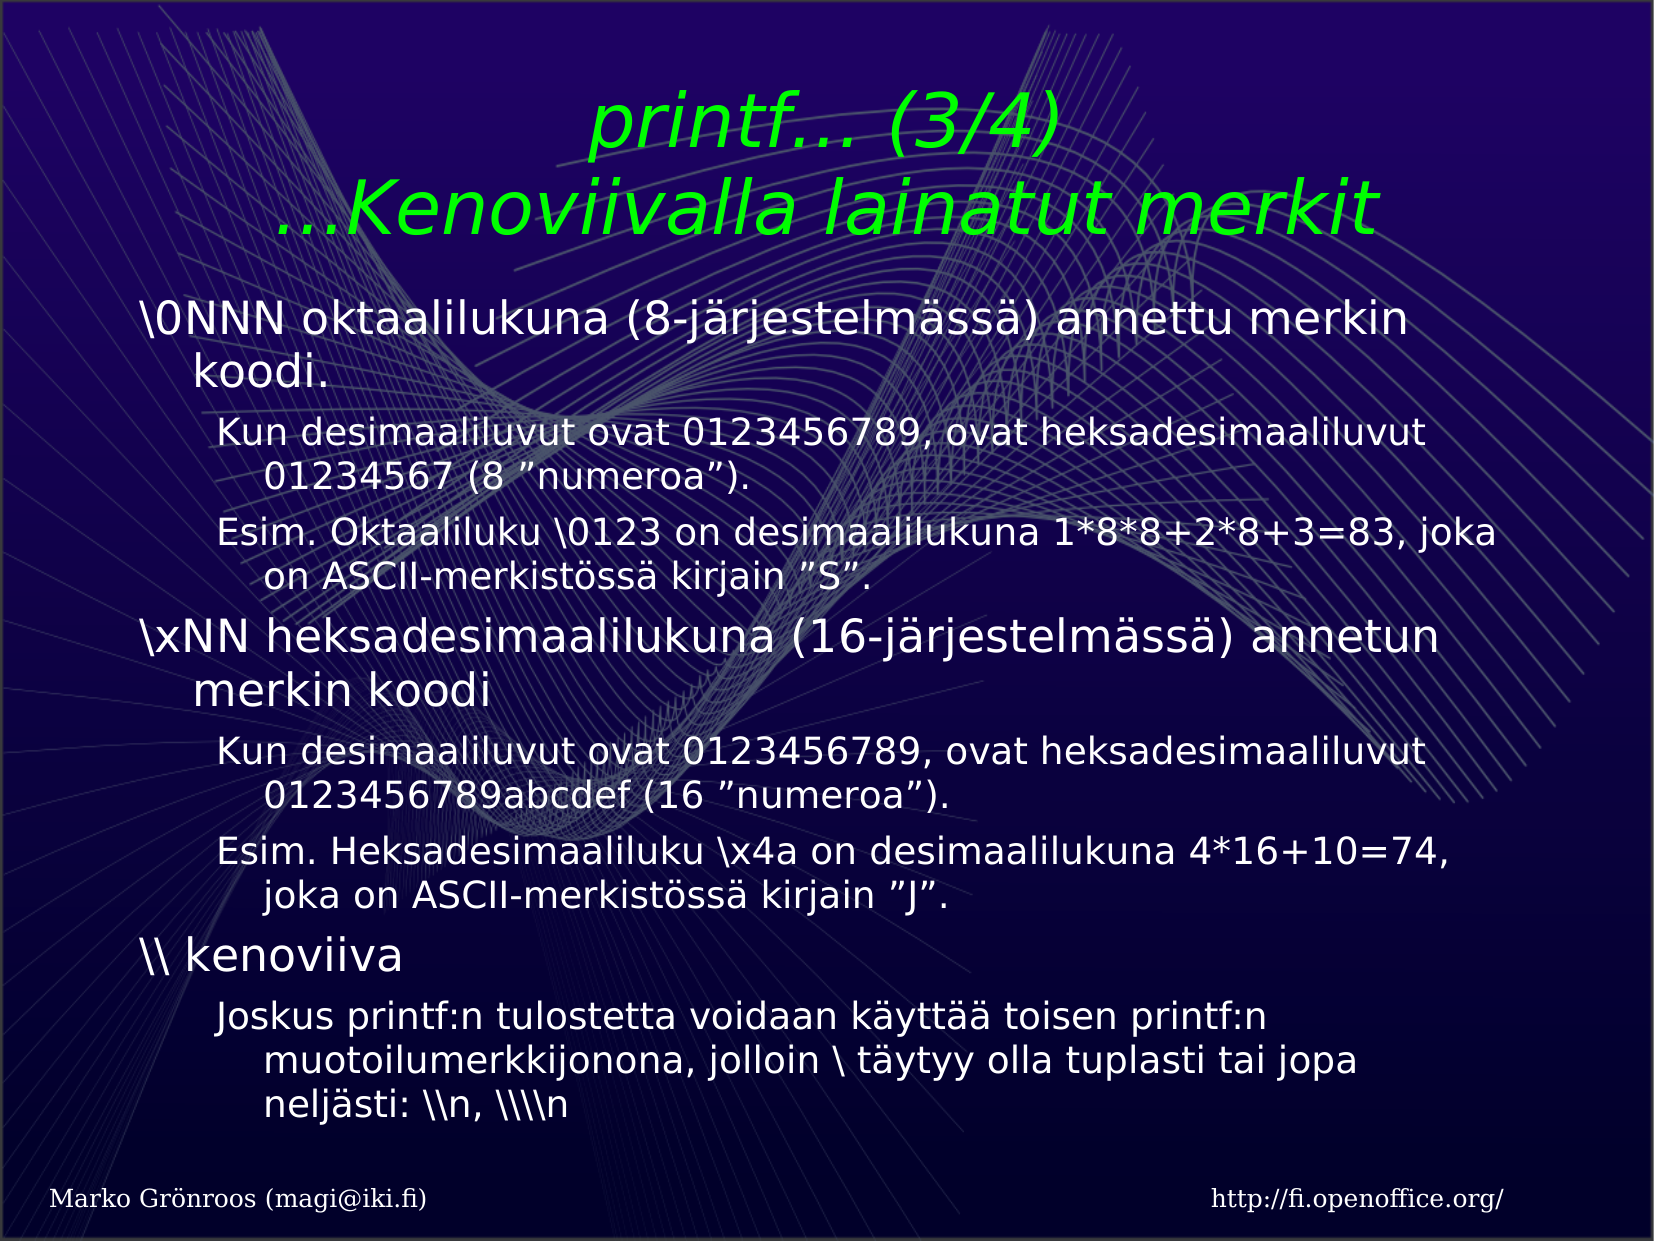

# printf... (3/4) ...Kenoviivalla lainatut merkit
\0NNN oktaalilukuna (8-järjestelmässä) annettu merkin koodi.
Kun desimaaliluvut ovat 0123456789, ovat heksadesimaaliluvut 01234567 (8 ”numeroa”).
Esim. Oktaaliluku \0123 on desimaalilukuna 1*8*8+2*8+3=83, joka on ASCII-merkistössä kirjain ”S”.
\xNN heksadesimaalilukuna (16-järjestelmässä) annetun merkin koodi
Kun desimaaliluvut ovat 0123456789, ovat heksadesimaaliluvut 0123456789abcdef (16 ”numeroa”).
Esim. Heksadesimaaliluku \x4a on desimaalilukuna 4*16+10=74, joka on ASCII-merkistössä kirjain ”J”.
\\ kenoviiva
Joskus printf:n tulostetta voidaan käyttää toisen printf:n muotoilumerkkijonona, jolloin \ täytyy olla tuplasti tai jopa neljästi: \\n, \\\\n